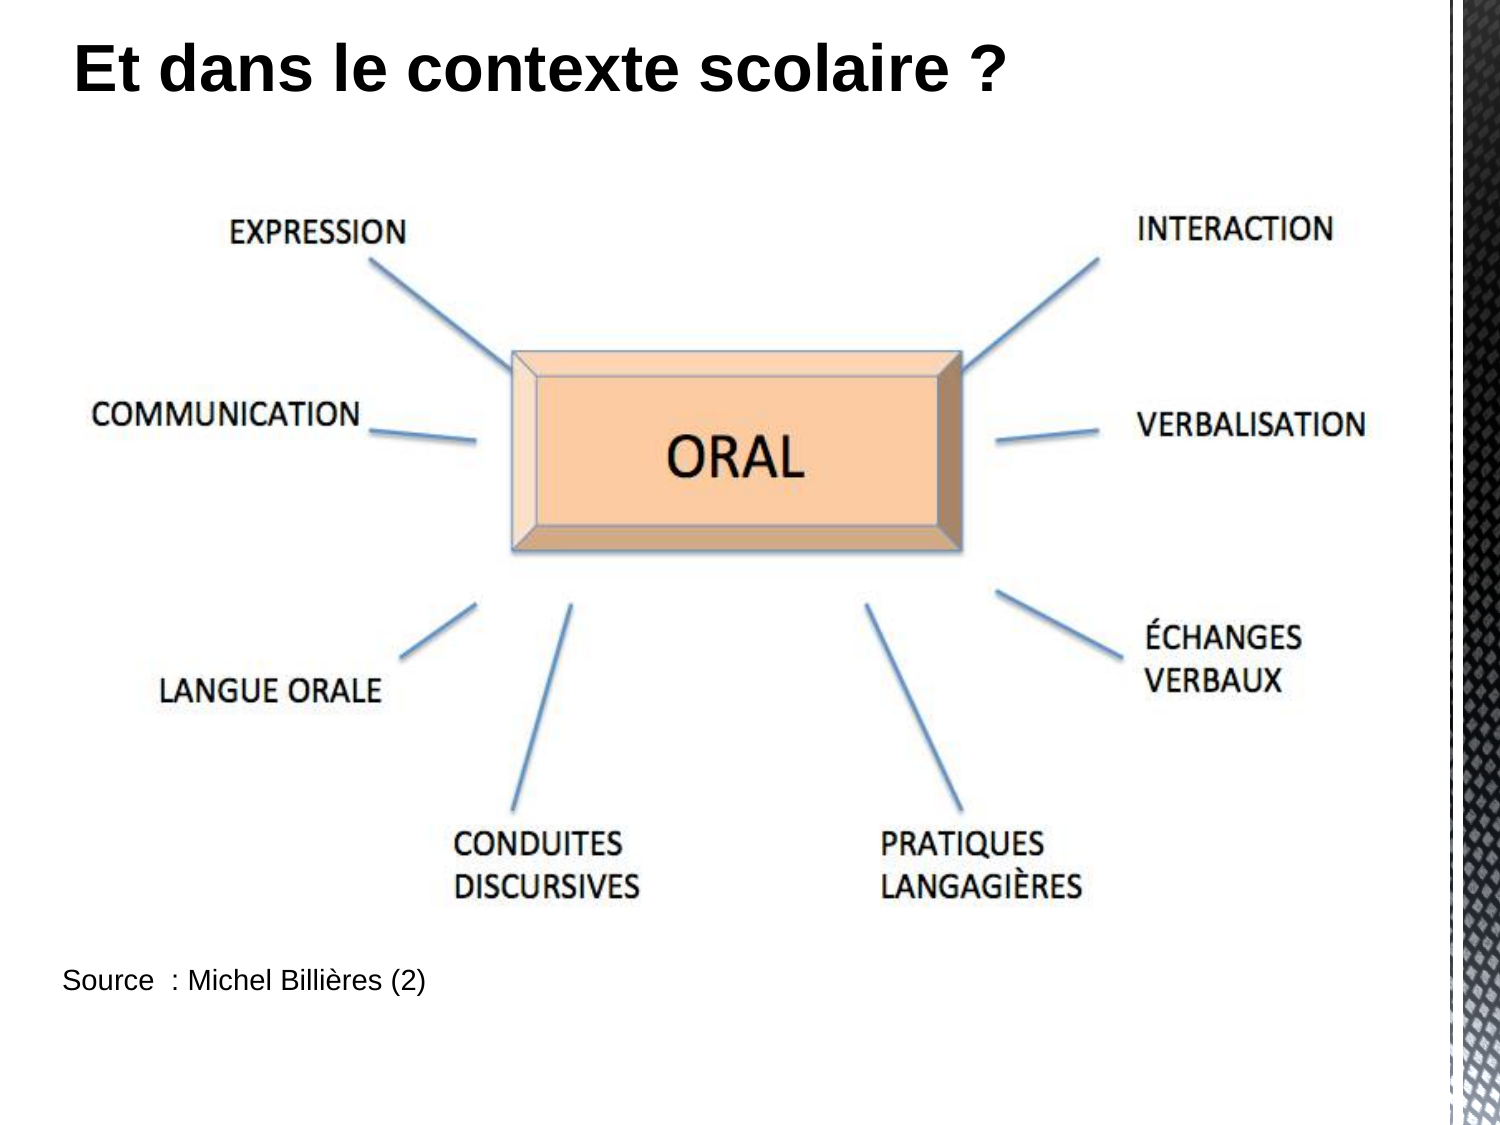

Et dans le contexte scolaire ?
Source  : Michel Billières (2)